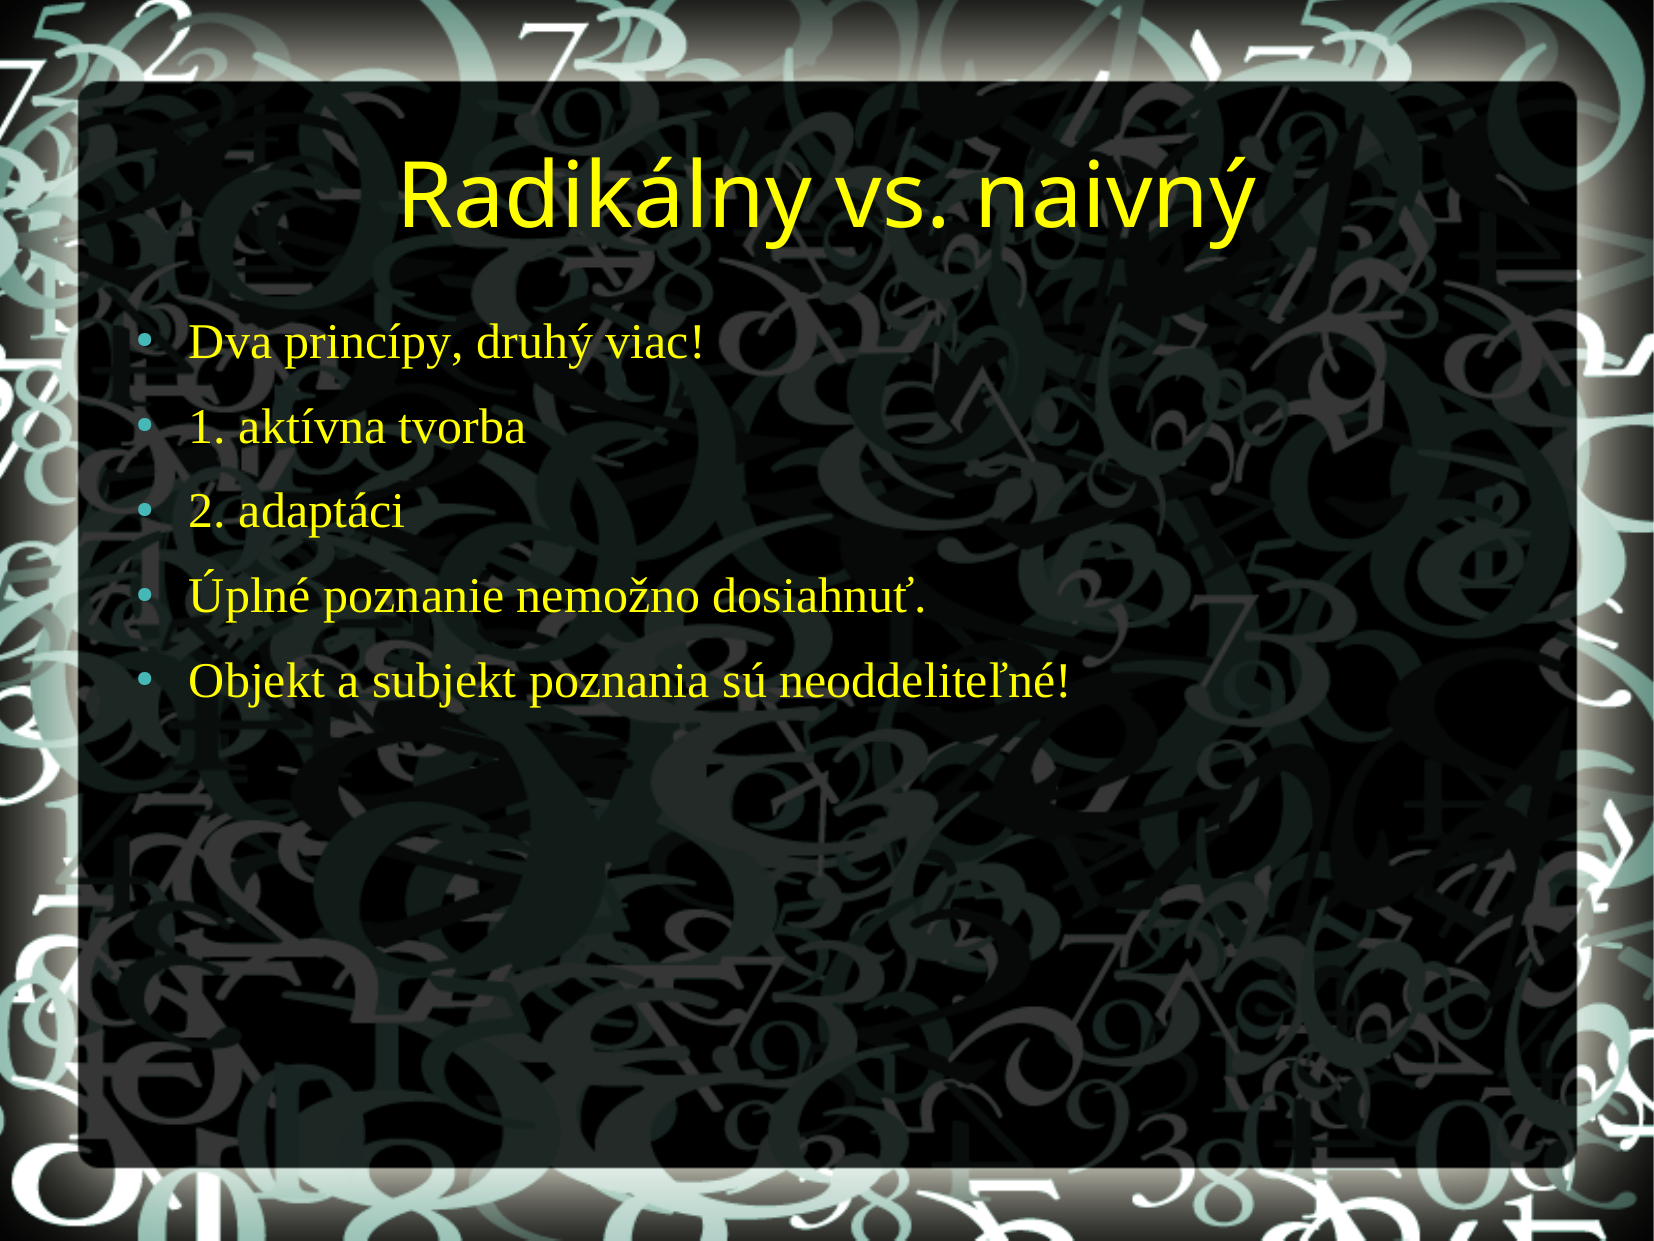

# Radikálny vs. naivný
Dva princípy, druhý viac!
1. aktívna tvorba
2. adaptáci
Úplné poznanie nemožno dosiahnuť.
Objekt a subjekt poznania sú neoddeliteľné!